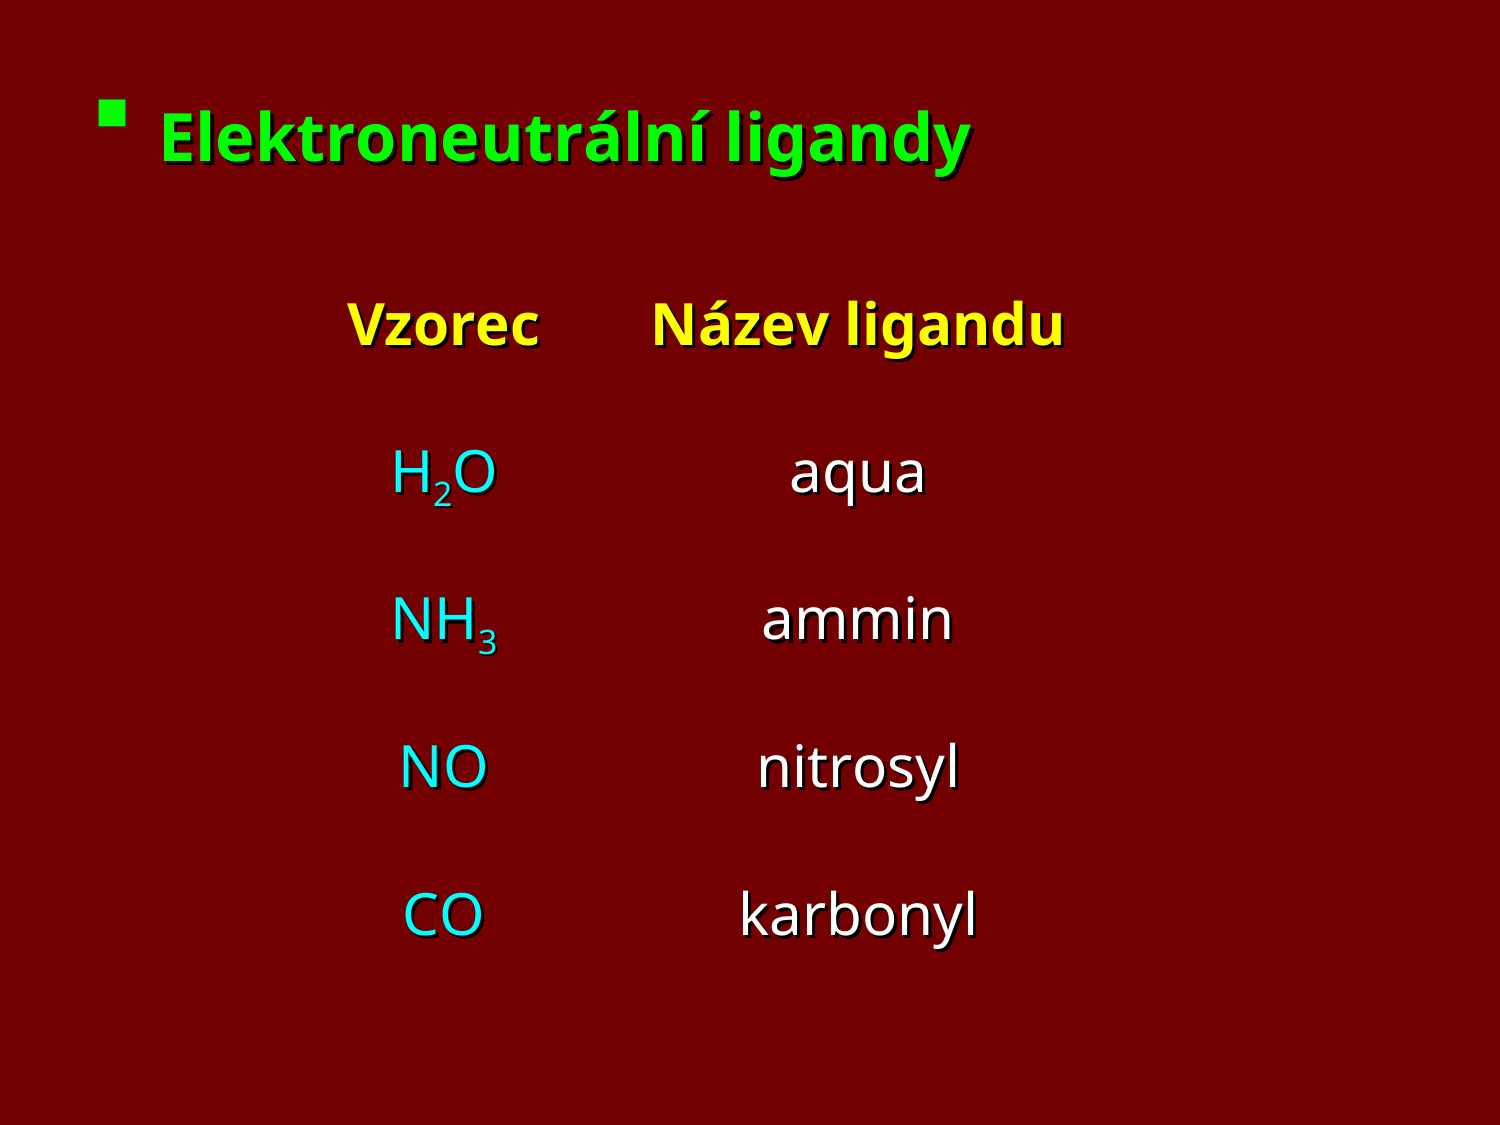

# Elektroneutrální ligandy
| Vzorec | Název ligandu |
| --- | --- |
| H2O | aqua |
| NH3 | ammin |
| NO | nitrosyl |
| CO | karbonyl |